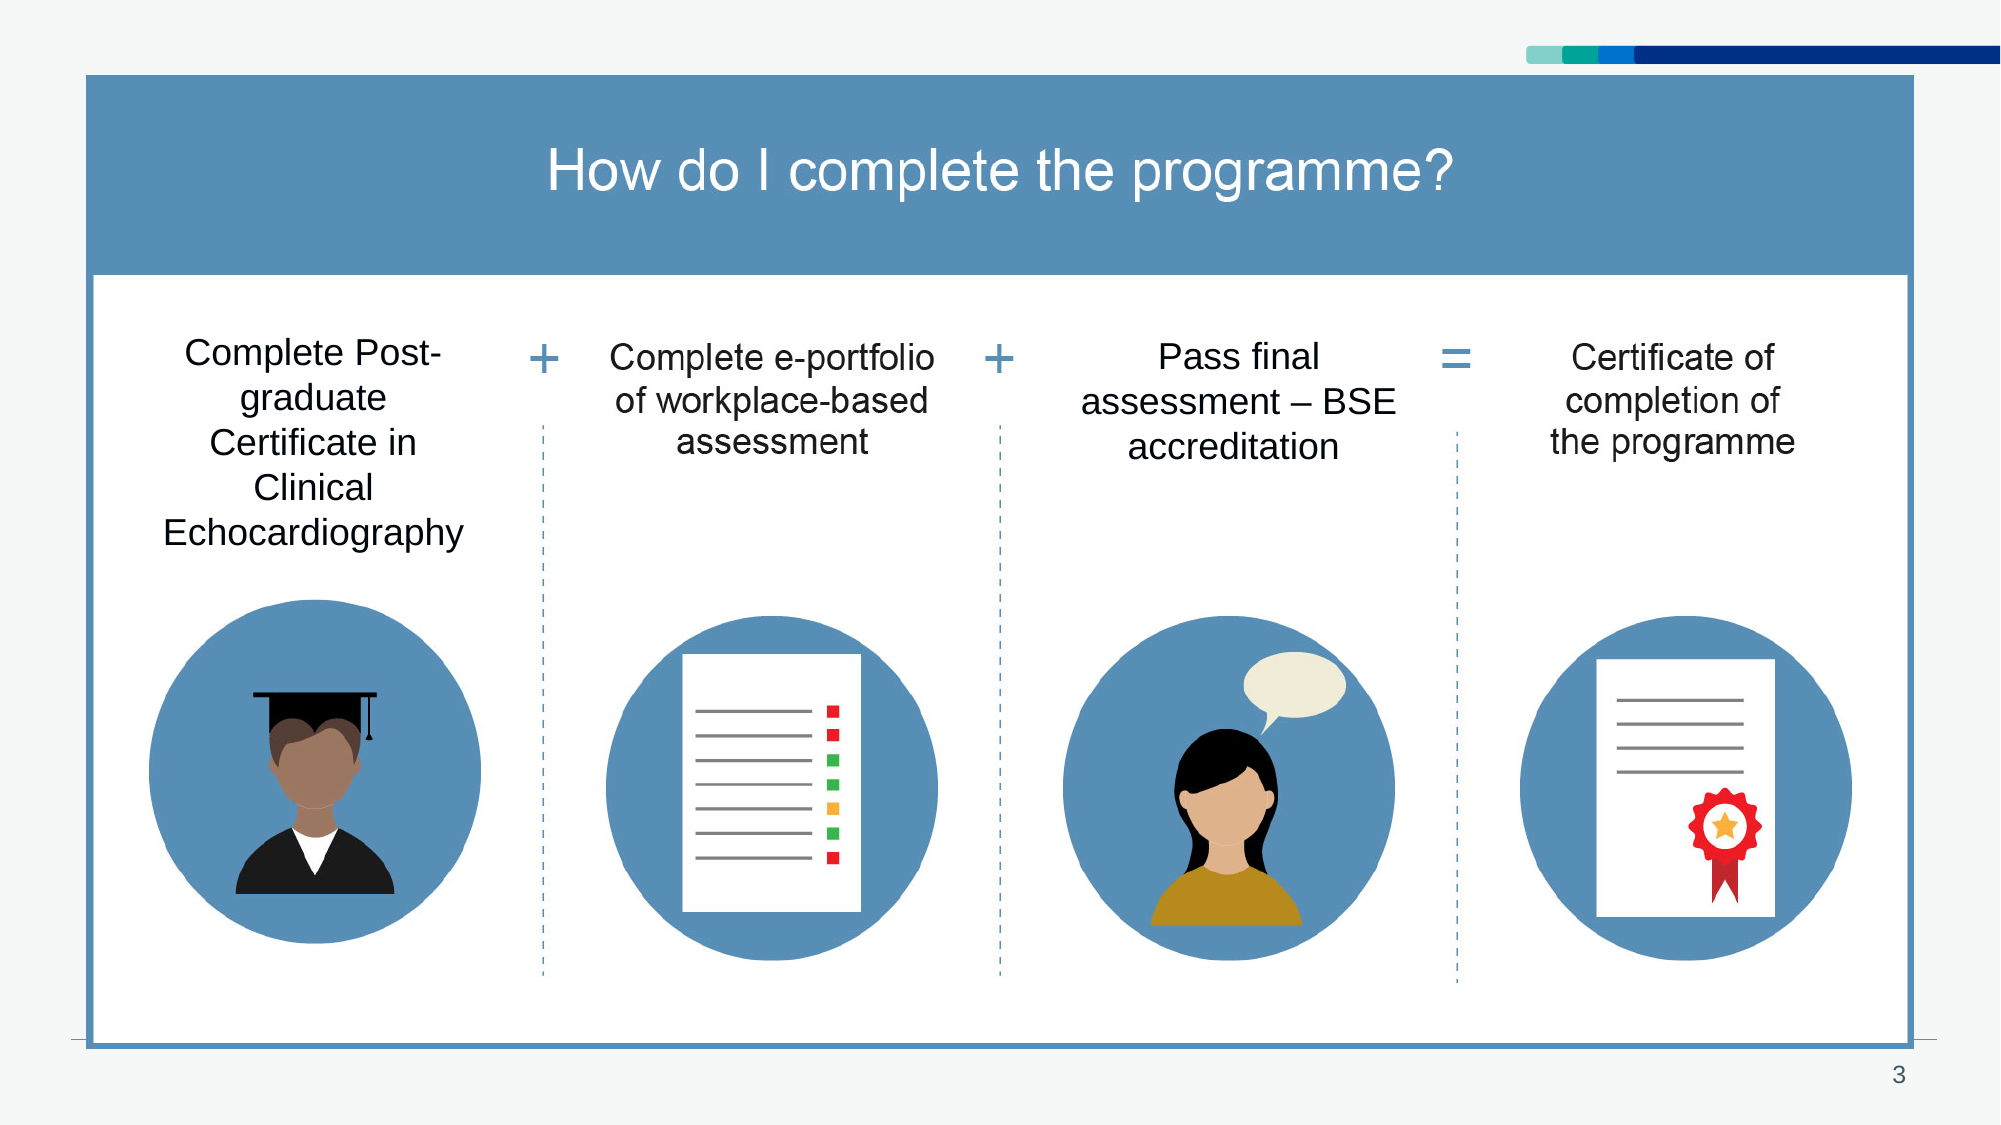

Complete Post-graduate Certificate in Clinical Echocardiography
Pass final assessment – BSE accreditation